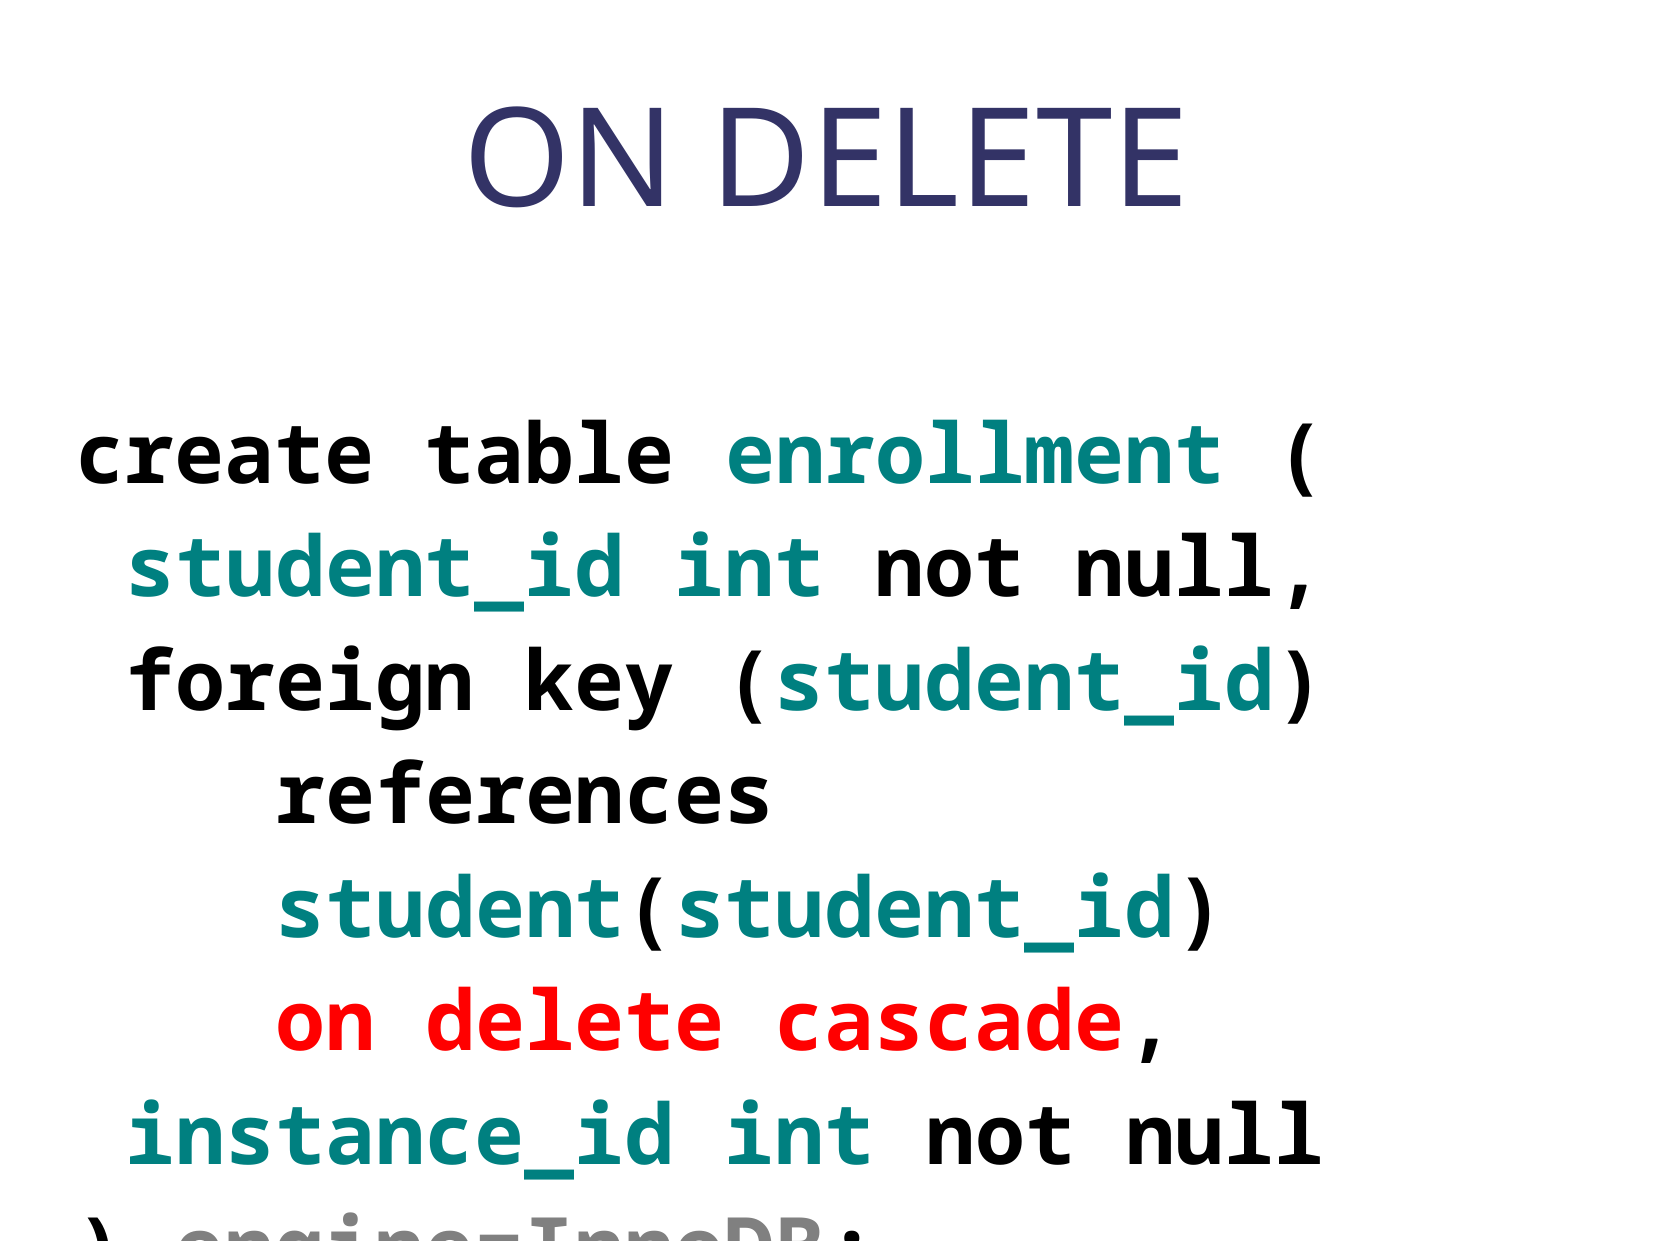

# ON DELETE
create table enrollment (
 student_id int not null,
 foreign key (student_id)
 references
 student(student_id)
 on delete cascade,
 instance_id int not null
) engine=InnoDB;